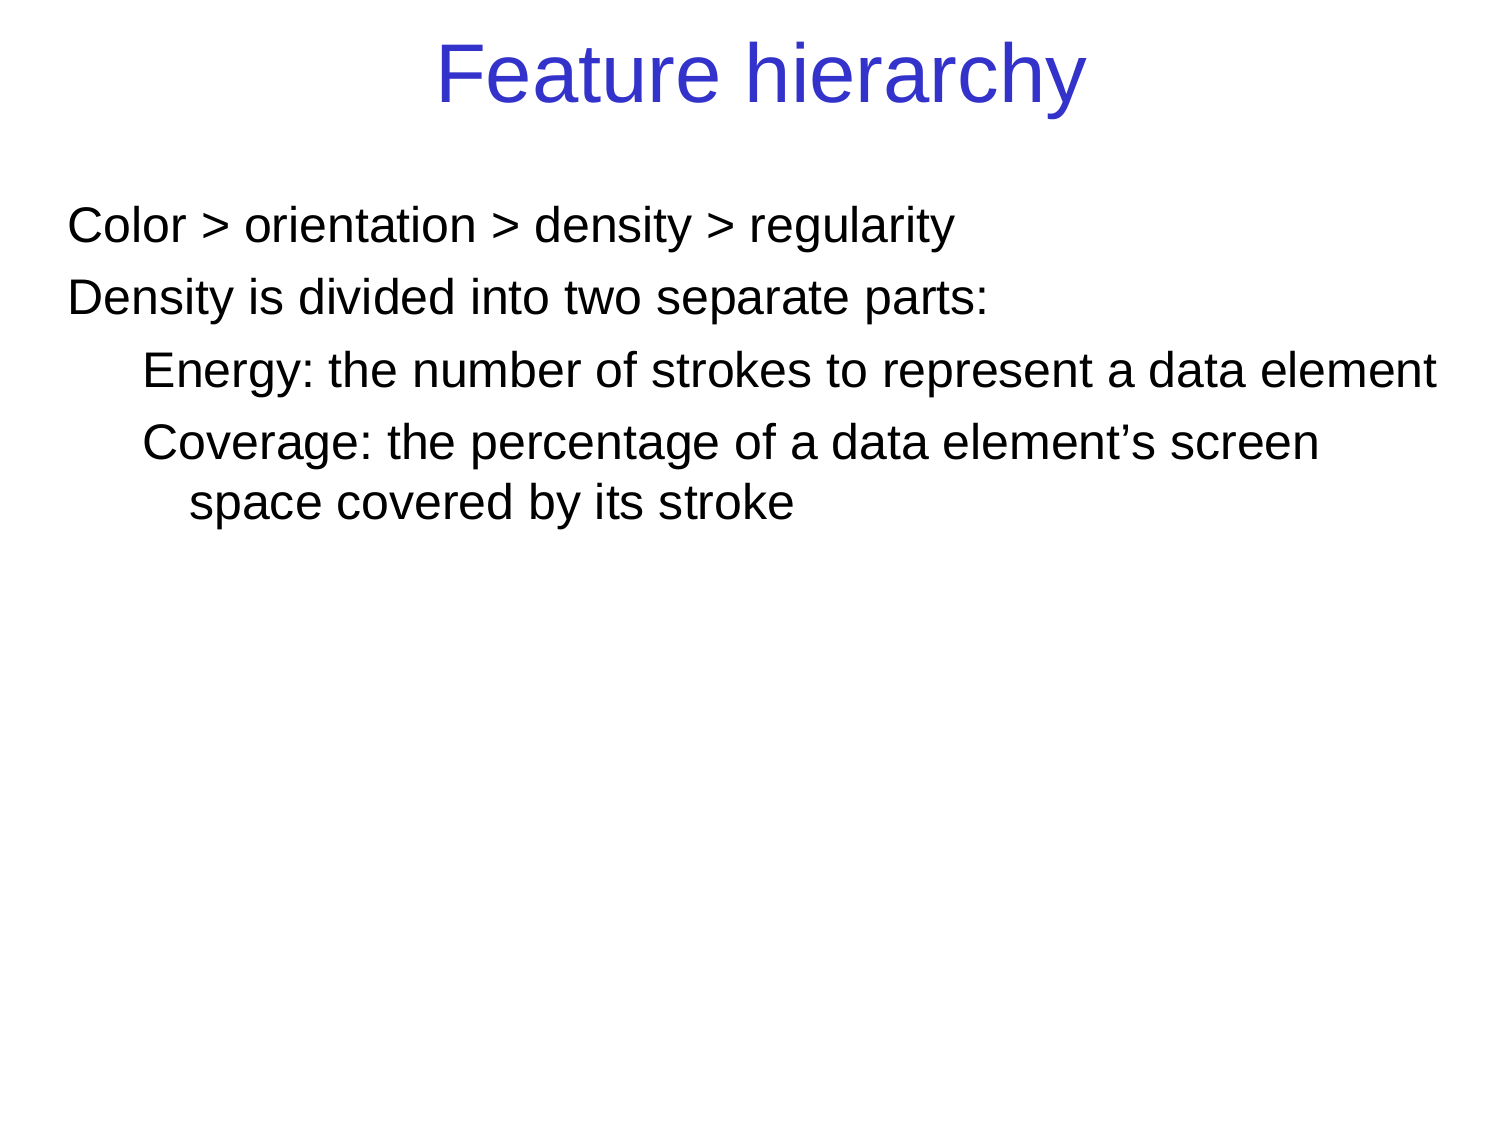

# Feature hierarchy
Color > orientation > density > regularity
Density is divided into two separate parts:
Energy: the number of strokes to represent a data element
Coverage: the percentage of a data element’s screen space covered by its stroke